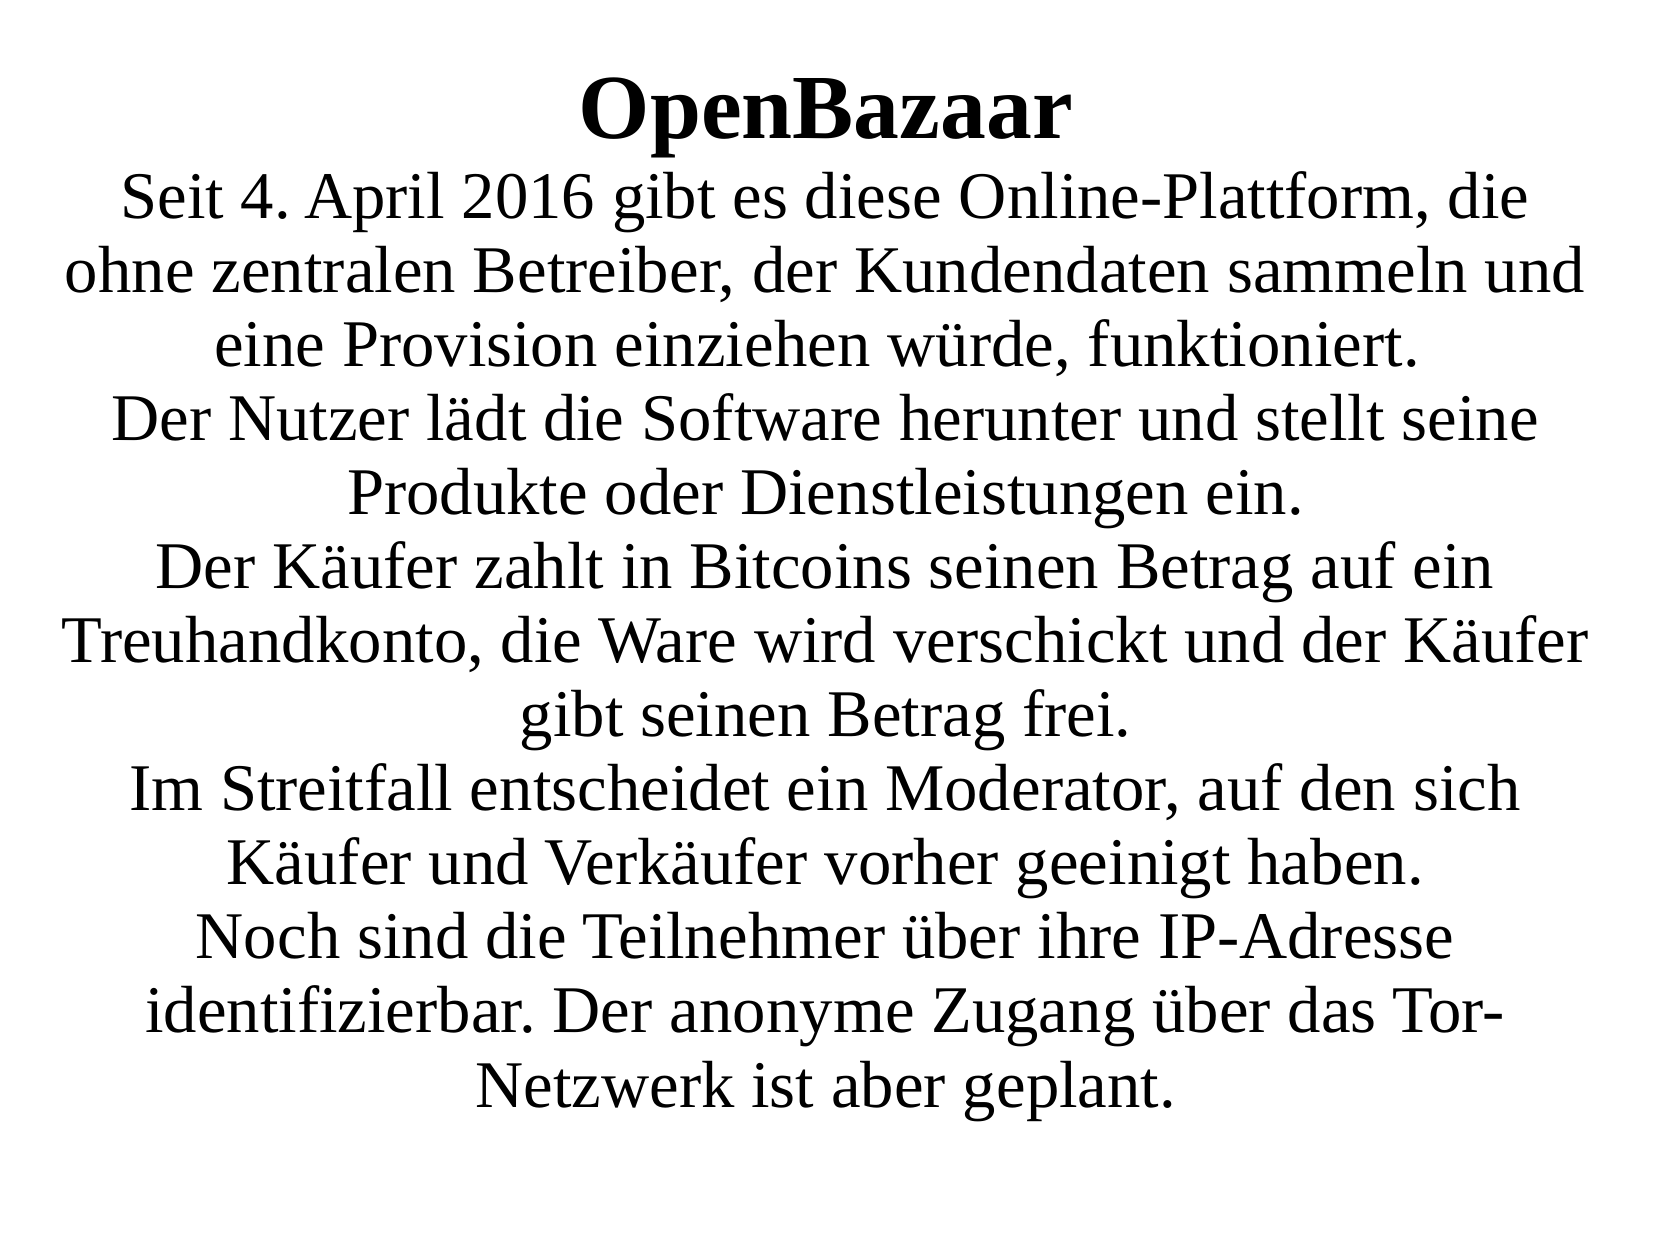

OpenBazaar
Seit 4. April 2016 gibt es diese Online-Plattform, die ohne zentralen Betreiber, der Kundendaten sammeln und eine Provision einziehen würde, funktioniert.
Der Nutzer lädt die Software herunter und stellt seine Produkte oder Dienstleistungen ein.
Der Käufer zahlt in Bitcoins seinen Betrag auf ein Treuhandkonto, die Ware wird verschickt und der Käufer gibt seinen Betrag frei.
Im Streitfall entscheidet ein Moderator, auf den sich Käufer und Verkäufer vorher geeinigt haben.
Noch sind die Teilnehmer über ihre IP-Adresse identifizierbar. Der anonyme Zugang über das Tor-Netzwerk ist aber geplant.